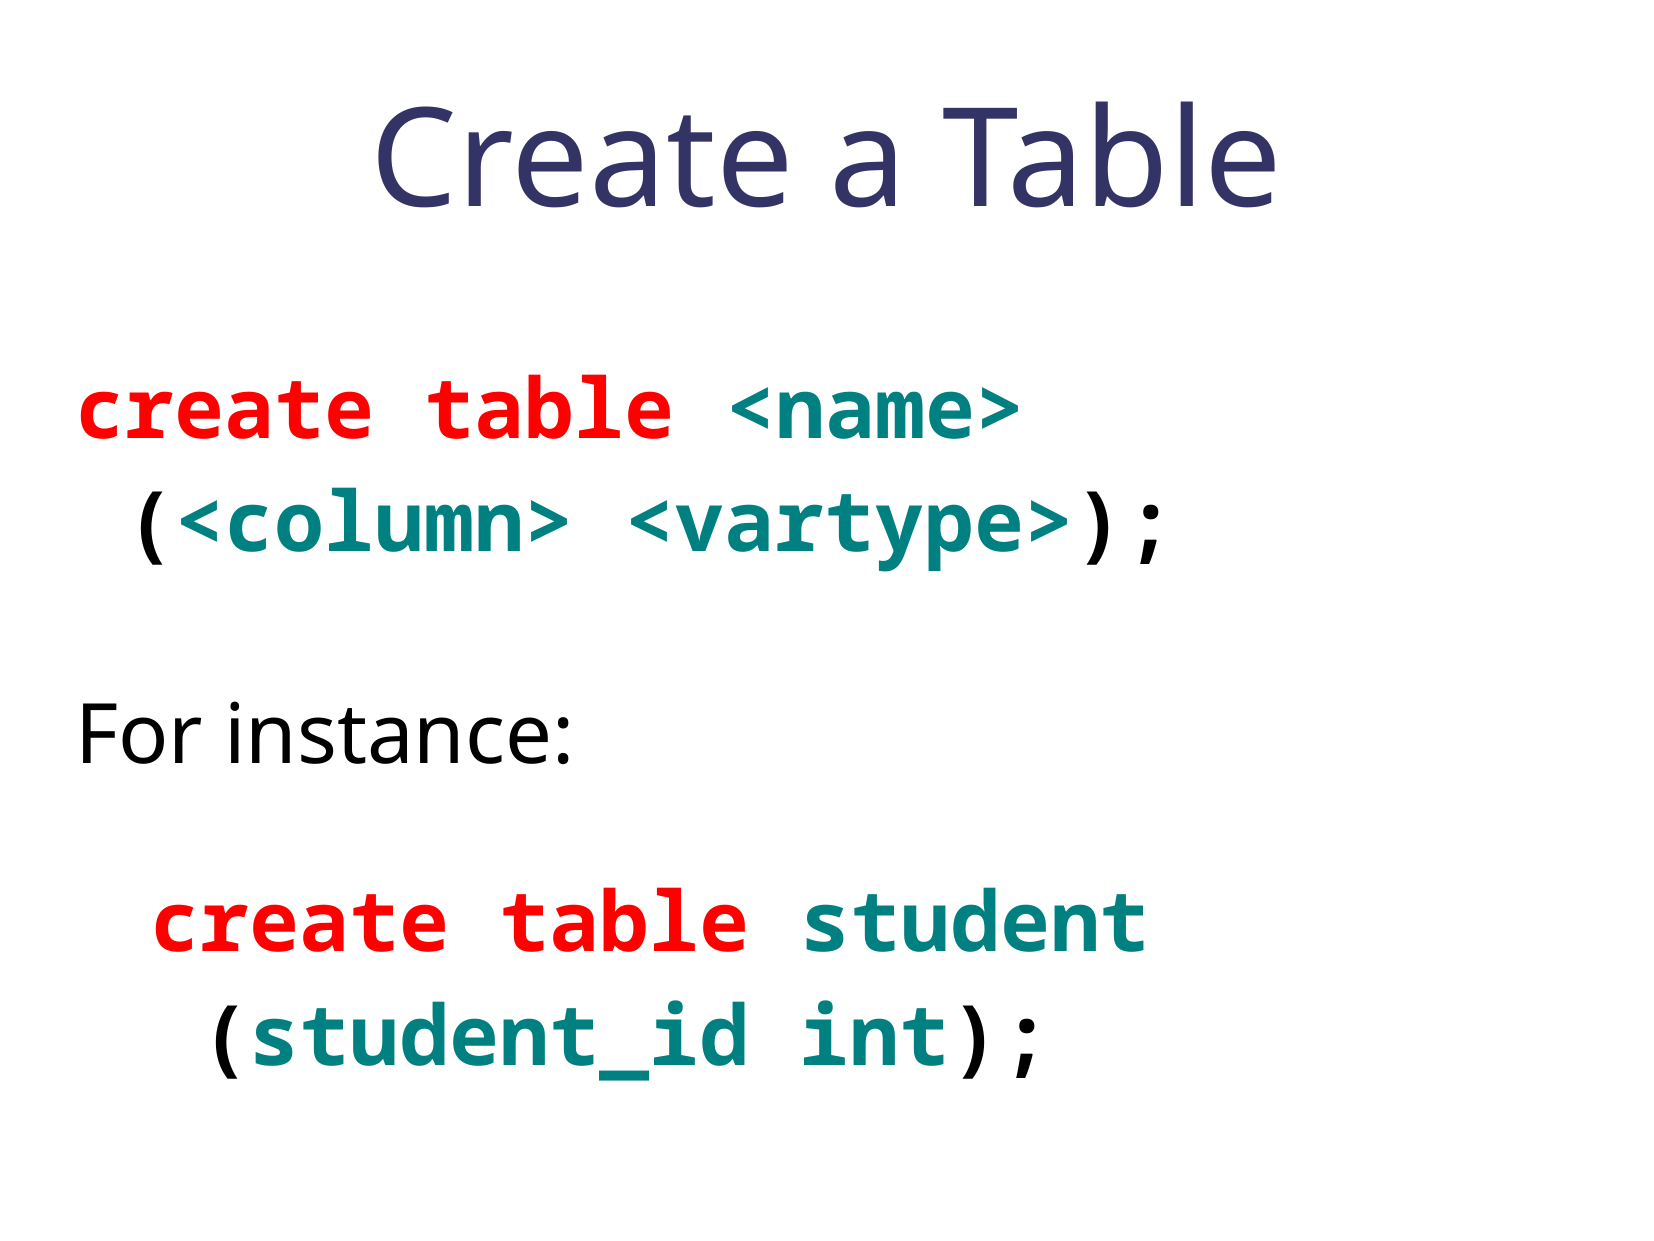

# Create a Table
create table <name>
 (<column> <vartype>);
For instance:
create table student
 (student_id int);